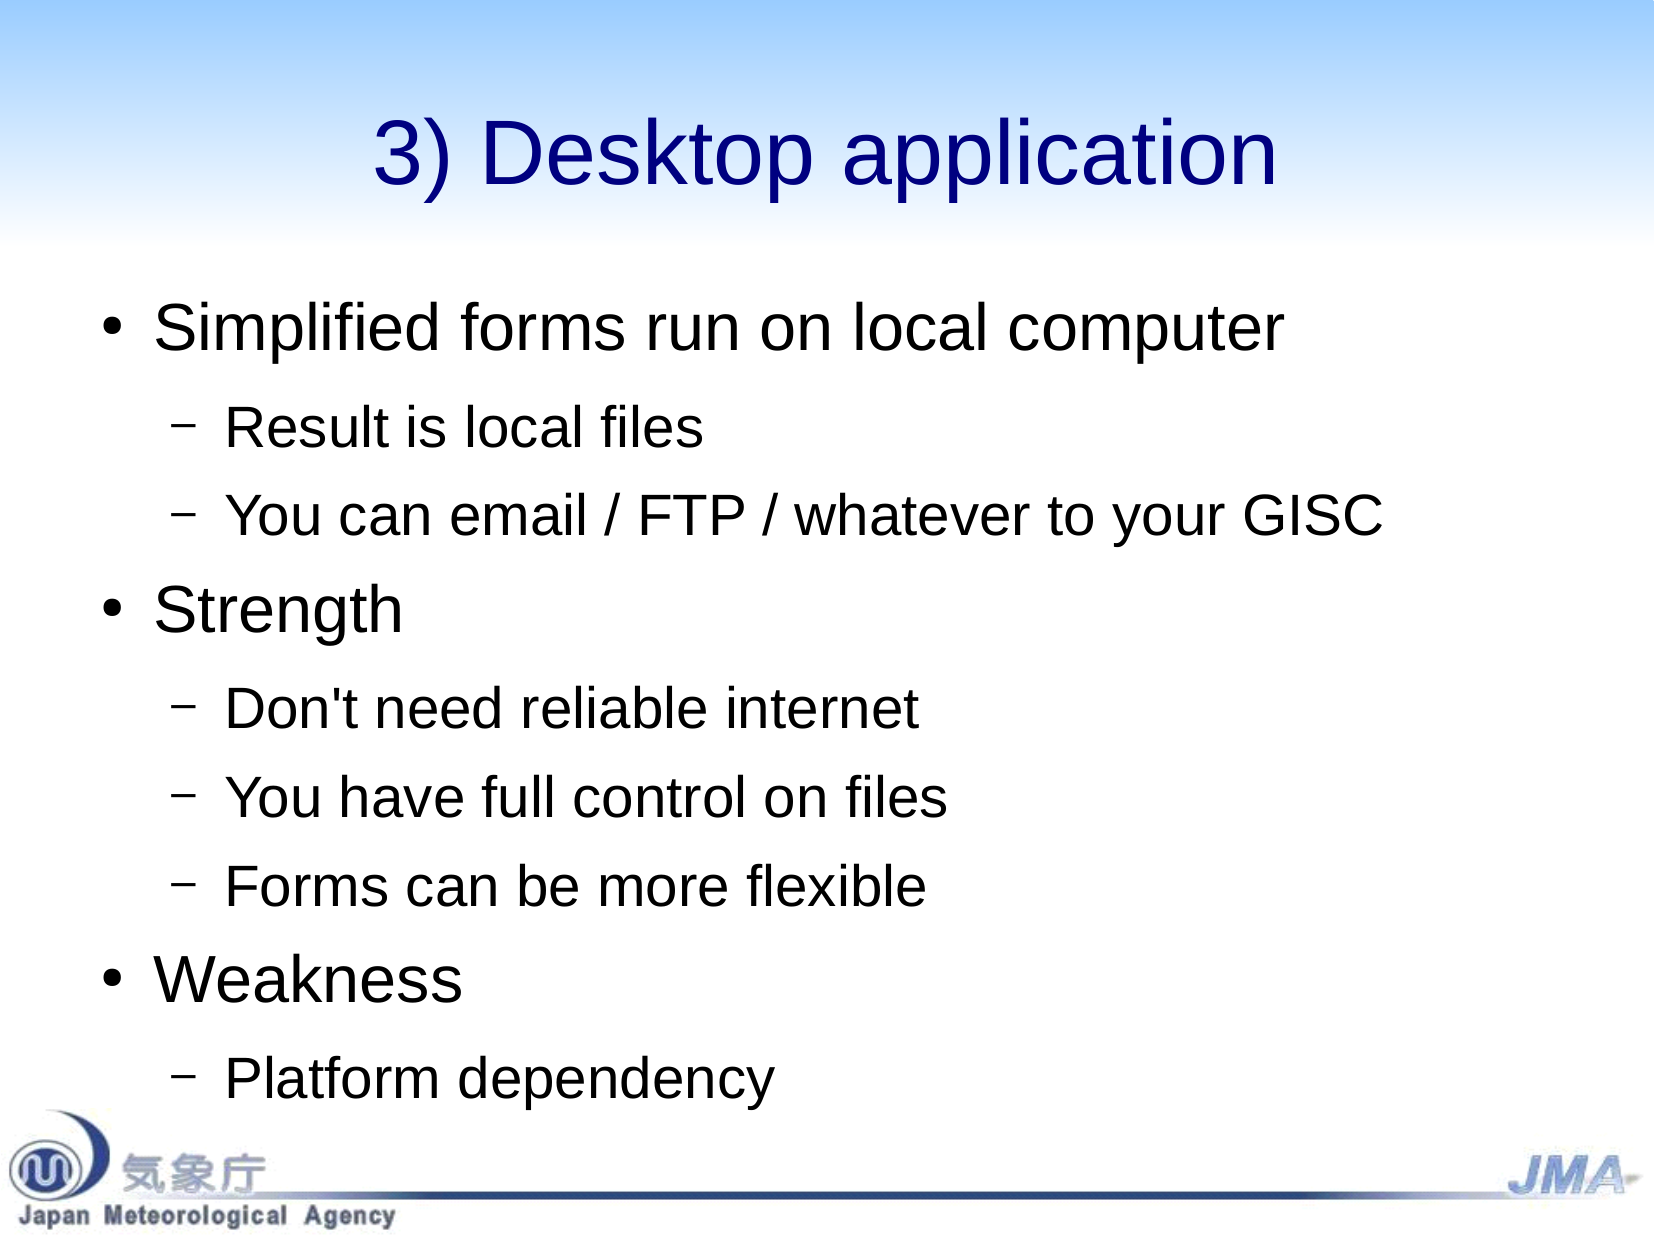

# 3) Desktop application
Simplified forms run on local computer
Result is local files
You can email / FTP / whatever to your GISC
Strength
Don't need reliable internet
You have full control on files
Forms can be more flexible
Weakness
Platform dependency